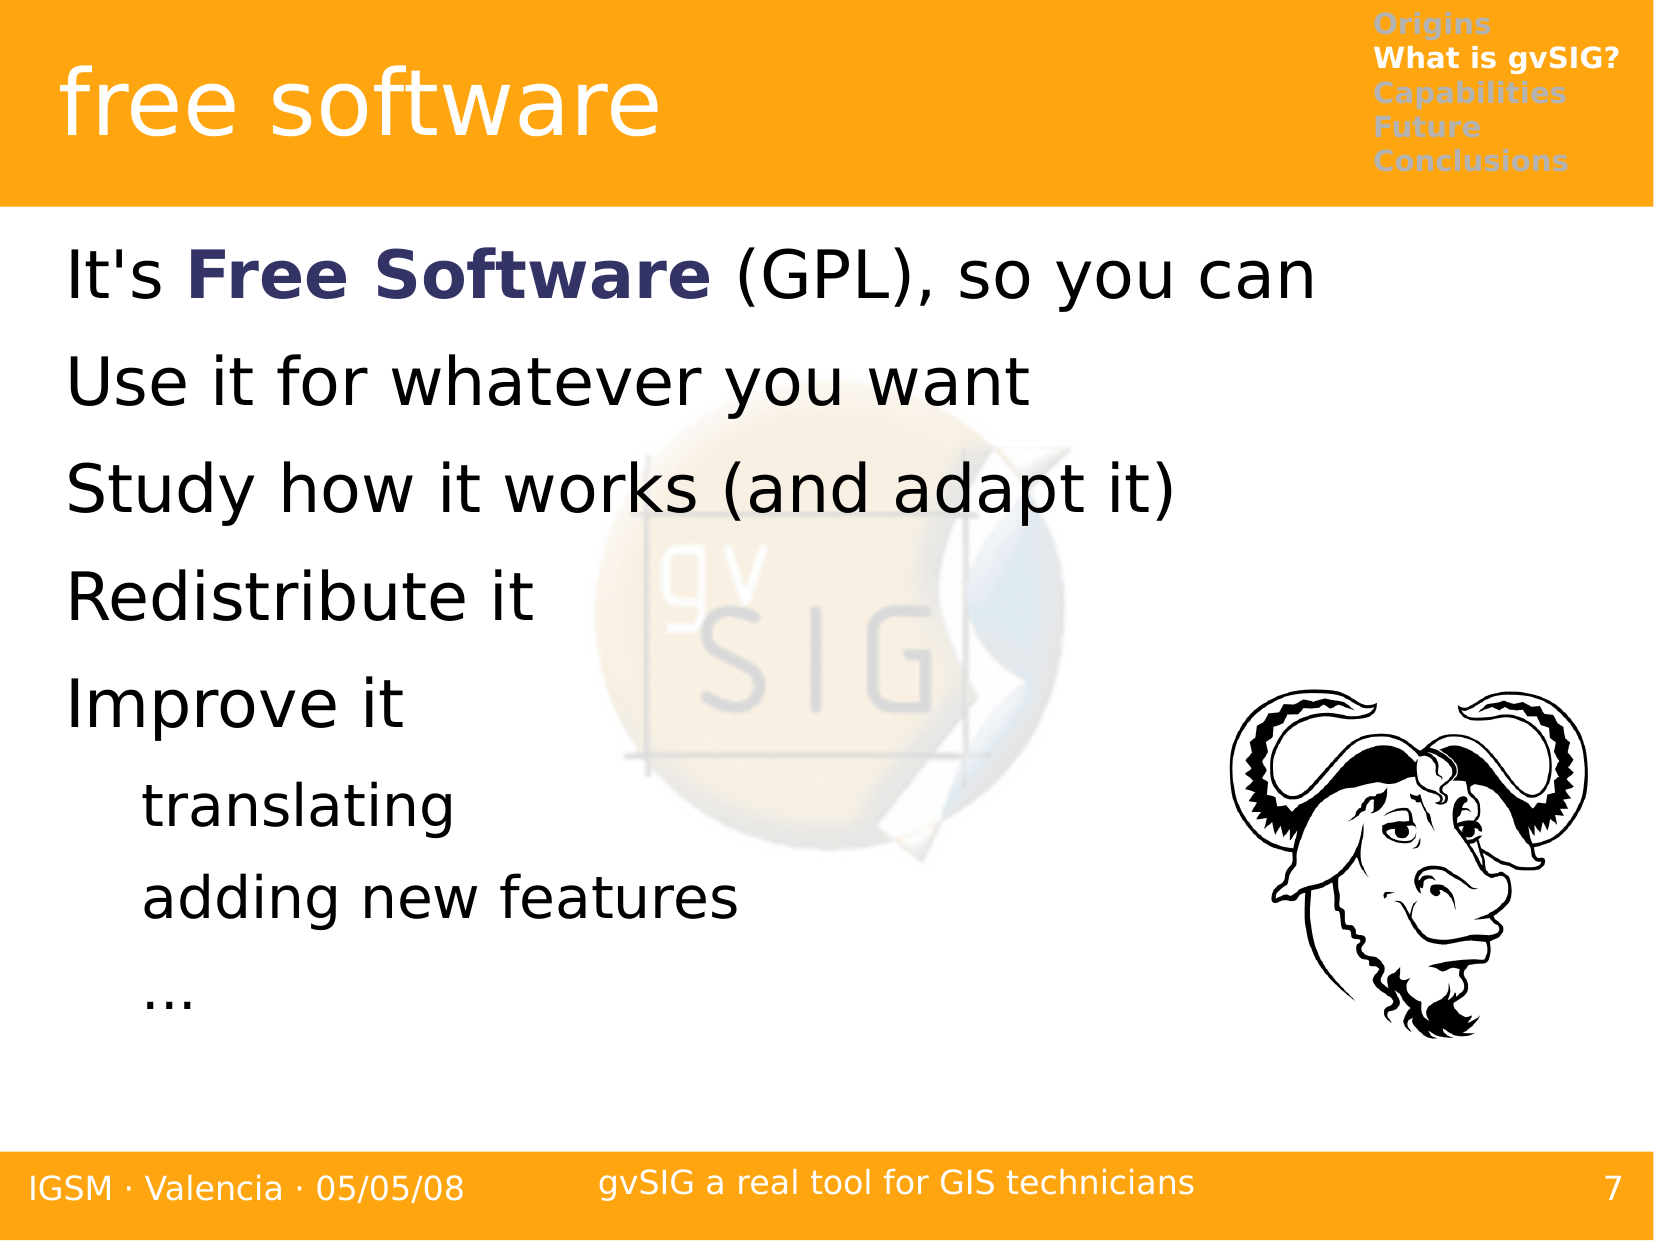

Origins
What is gvSIG?
Capabilities
Future
Conclusions
# free software
It's Free Software (GPL), so you can
Use it for whatever you want
Study how it works (and adapt it)
Redistribute it
Improve it
translating
adding new features
...
gvSIG a real tool for GIS technicians
IGSM · Valencia · 05/05/08
7